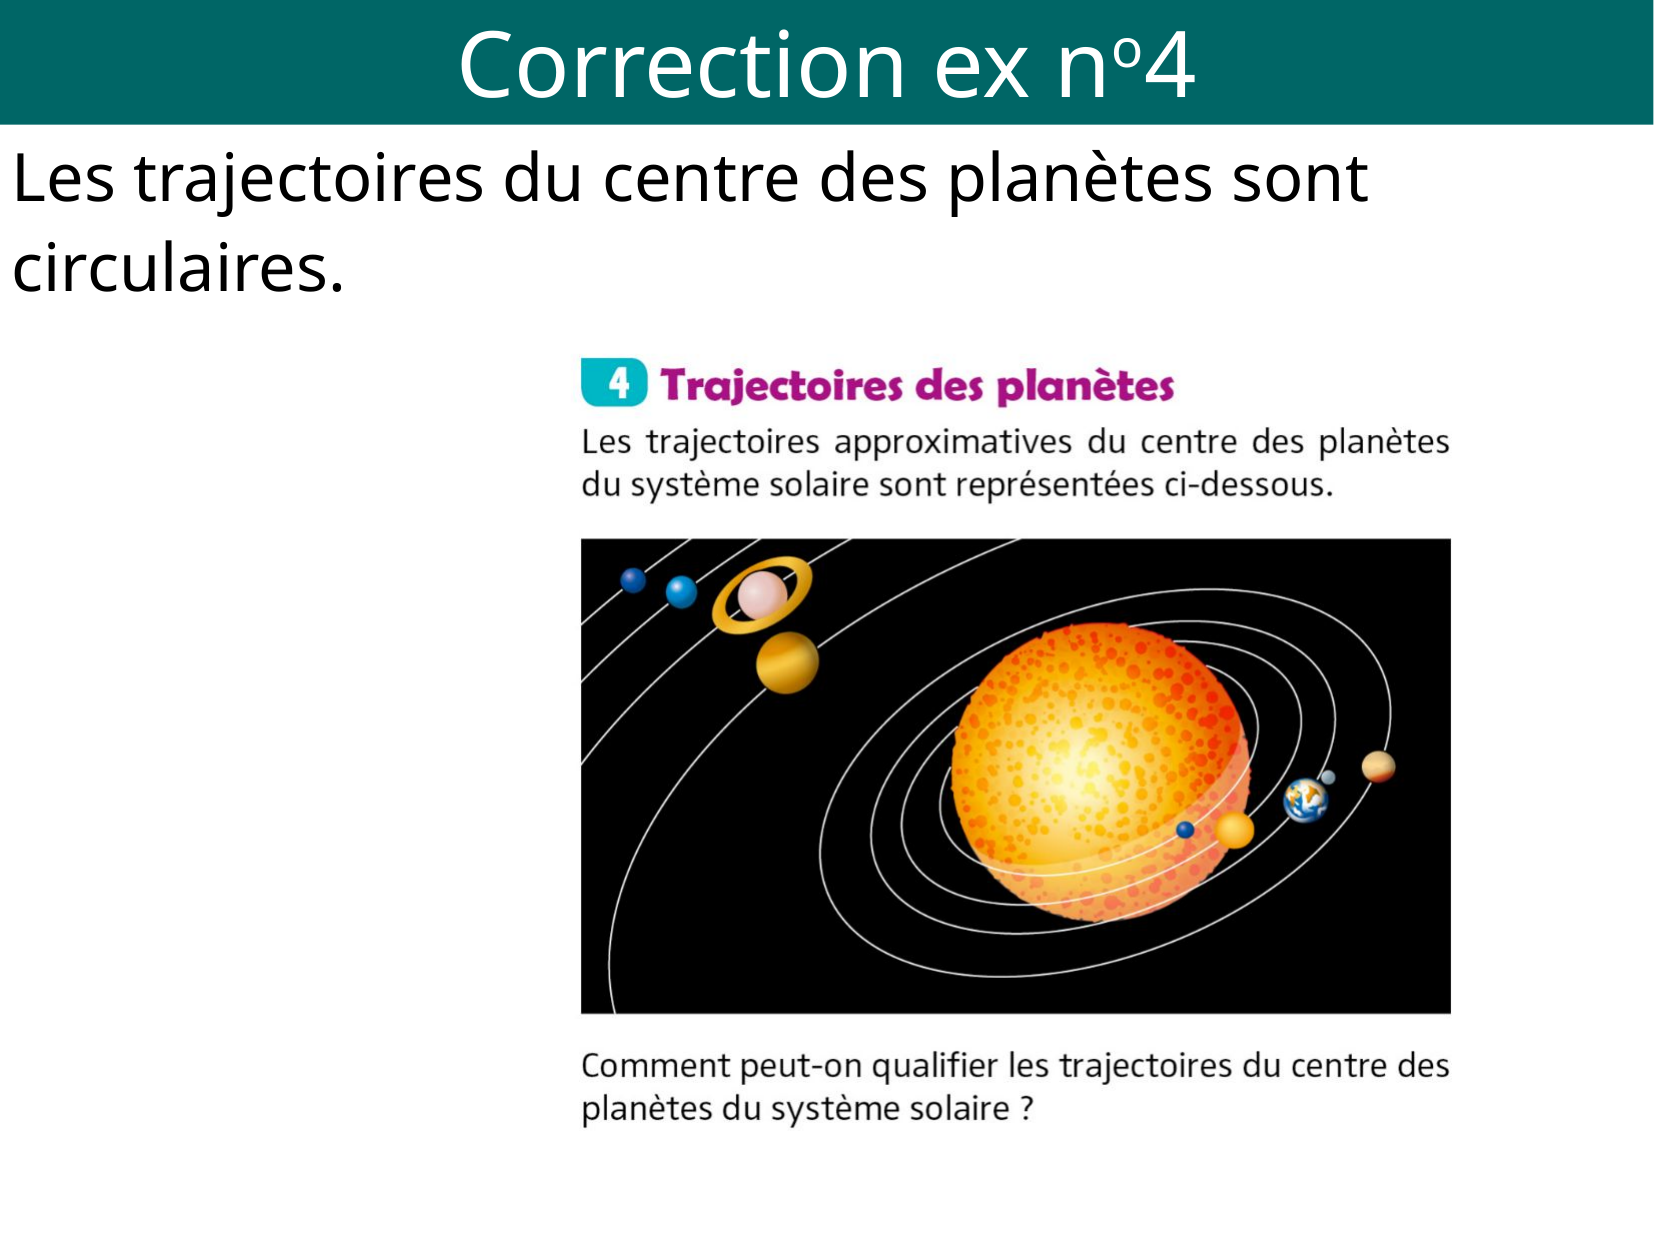

# Correction ex no4
Les trajectoires du centre des planètes sont circulaires.